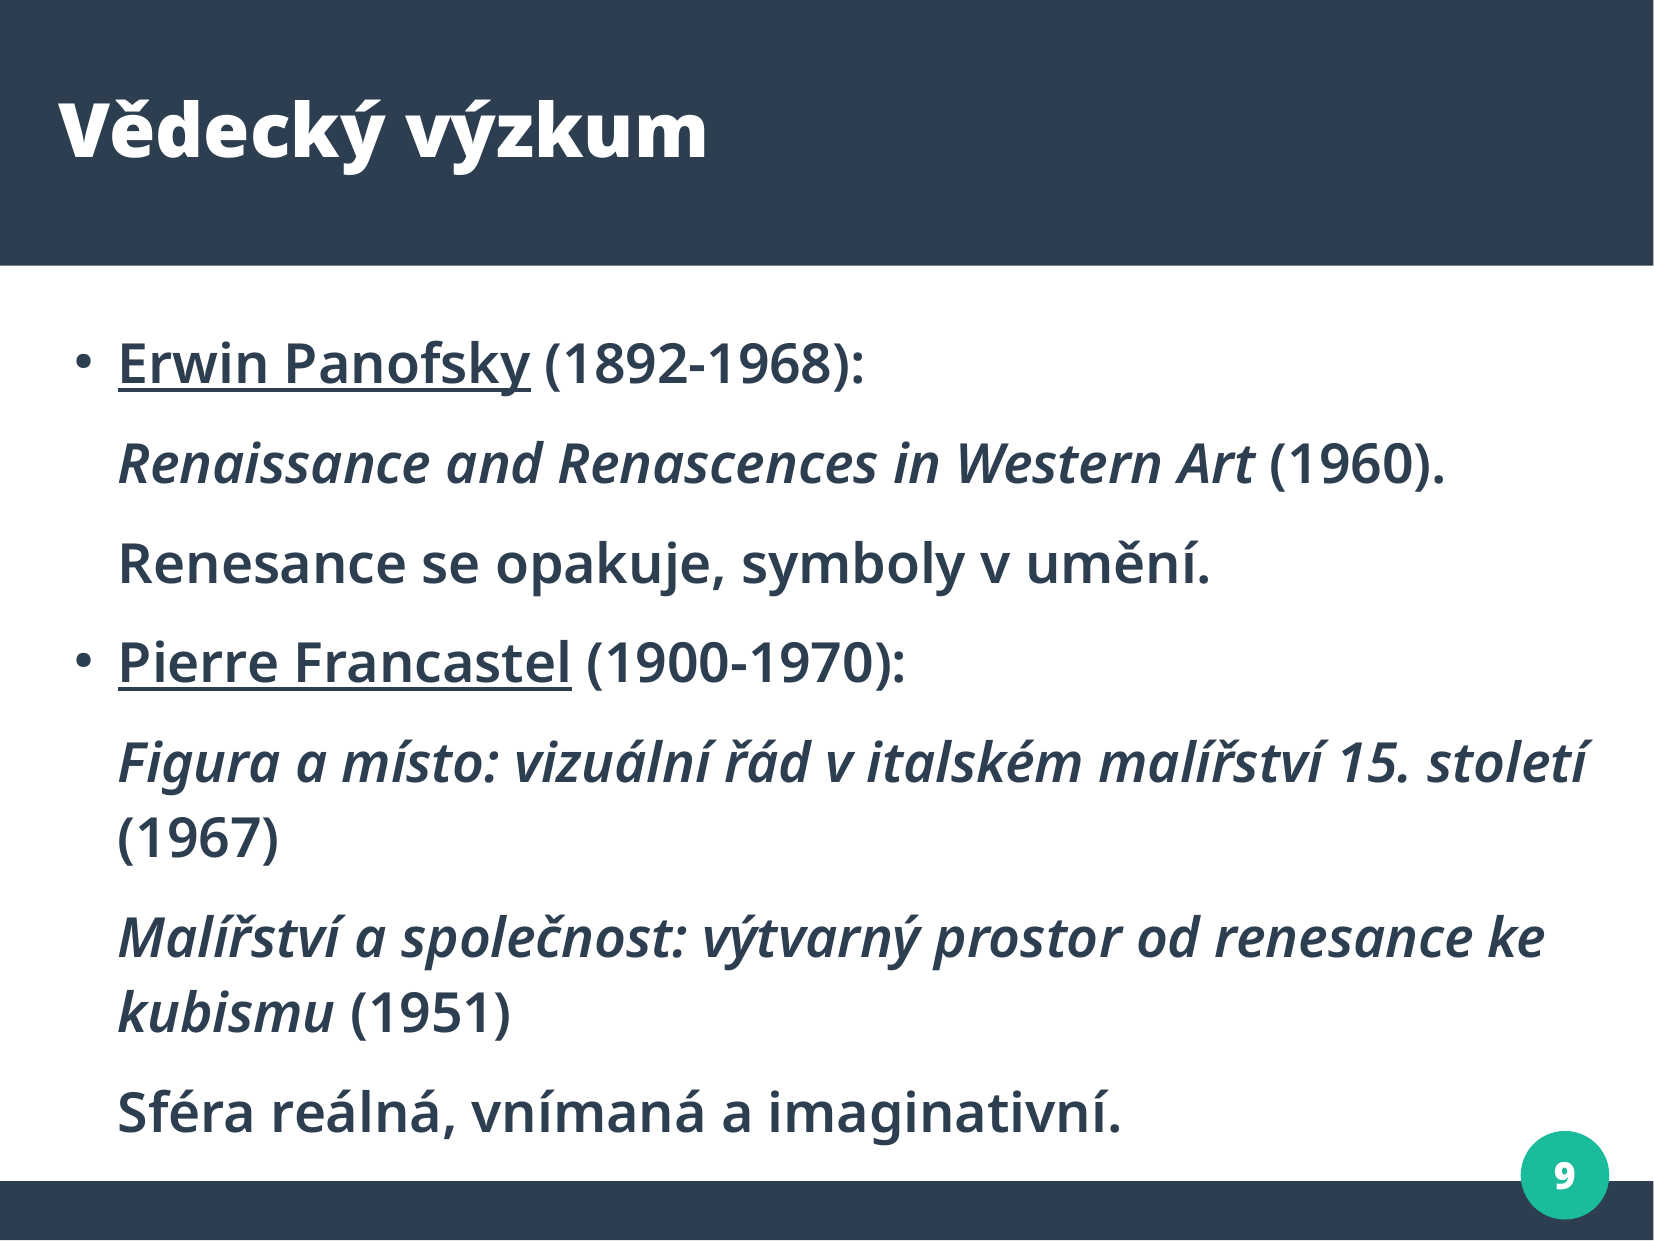

# Vědecký výzkum
Erwin Panofsky (1892-1968):
Renaissance and Renascences in Western Art (1960).
Renesance se opakuje, symboly v umění.
Pierre Francastel (1900-1970):
Figura a místo: vizuální řád v italském malířství 15. století (1967)
Malířství a společnost: výtvarný prostor od renesance ke kubismu (1951)
Sféra reálná, vnímaná a imaginativní.
9